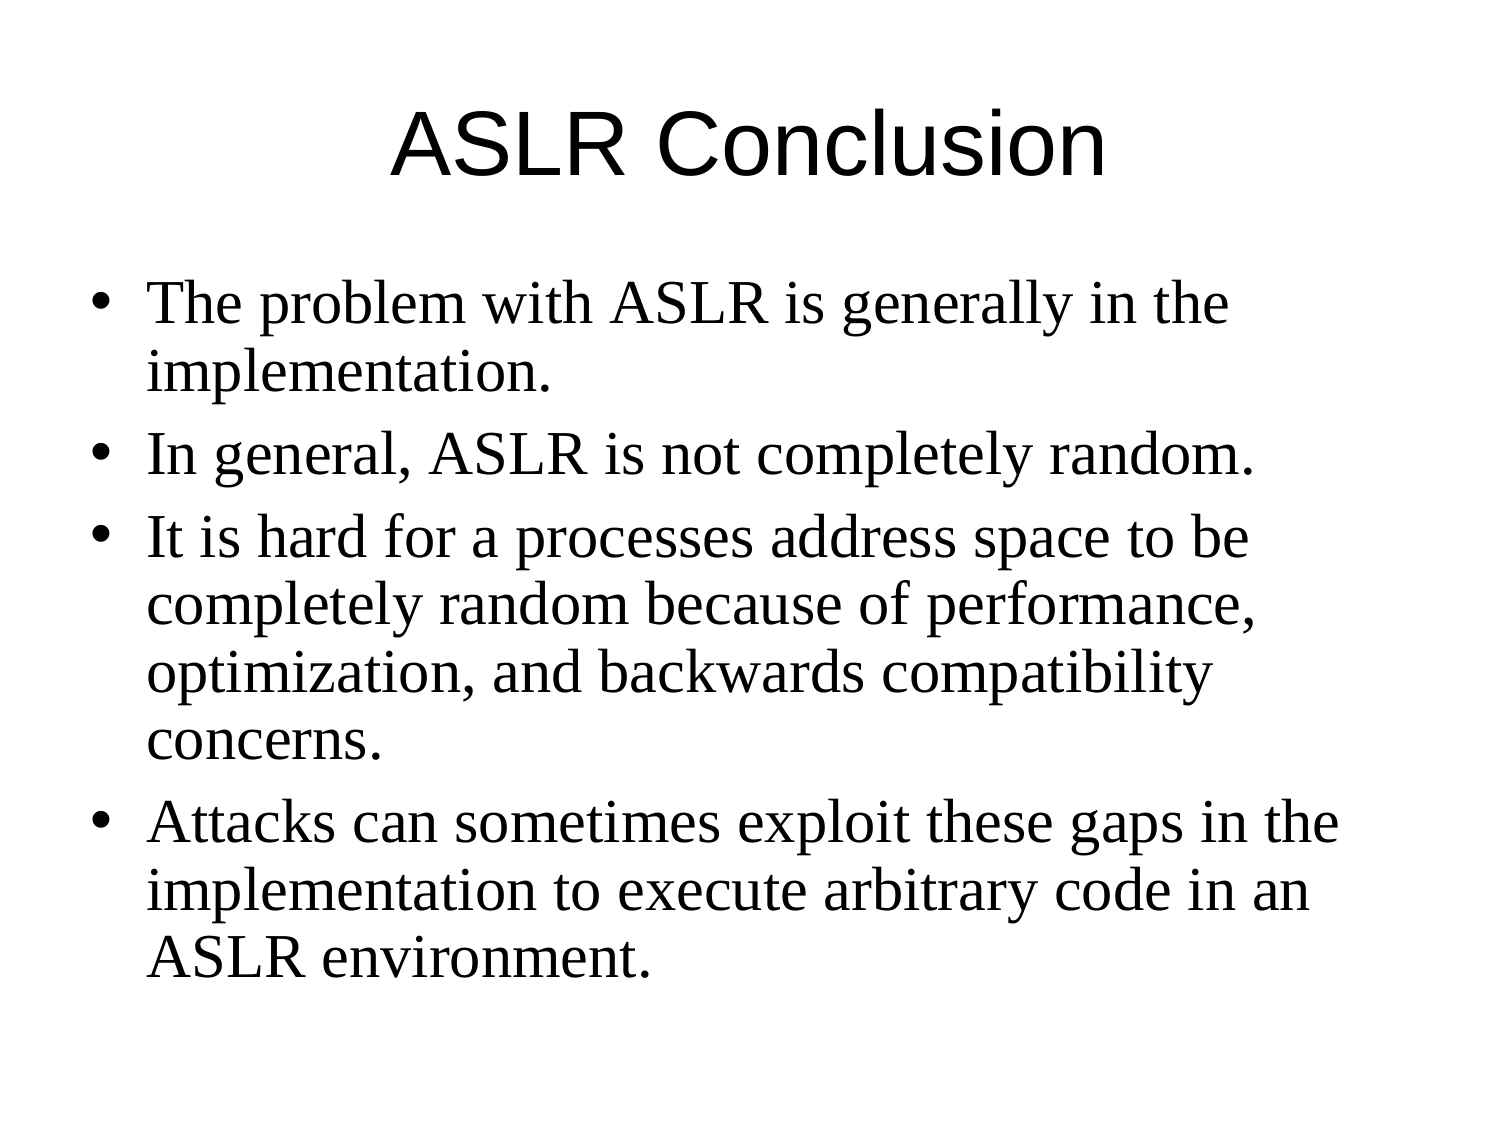

# ASLR Conclusion
The problem with ASLR is generally in the implementation.
In general, ASLR is not completely random.
It is hard for a processes address space to be completely random because of performance, optimization, and backwards compatibility concerns.
Attacks can sometimes exploit these gaps in the implementation to execute arbitrary code in an ASLR environment.